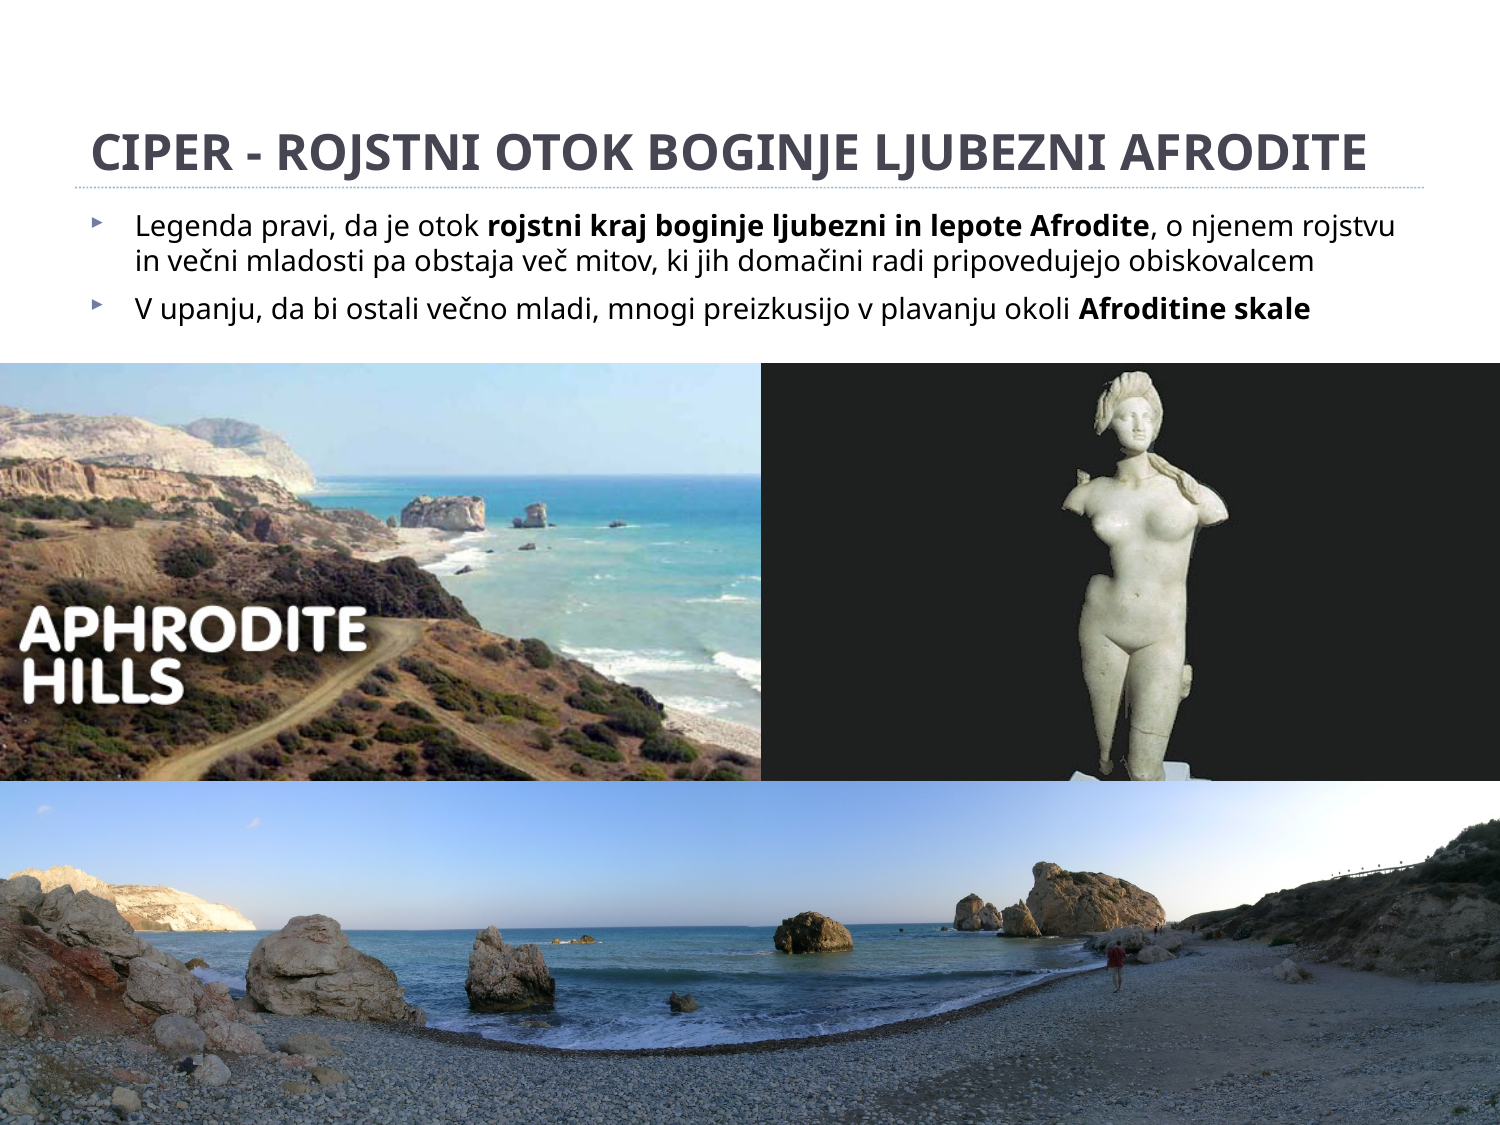

# CIPER - ROJSTNI OTOK BOGINJE LJUBEZNI AFRODITE
Legenda pravi, da je otok rojstni kraj boginje ljubezni in lepote Afrodite, o njenem rojstvu in večni mladosti pa obstaja več mitov, ki jih domačini radi pripovedujejo obiskovalcem
V upanju, da bi ostali večno mladi, mnogi preizkusijo v plavanju okoli Afroditine skale